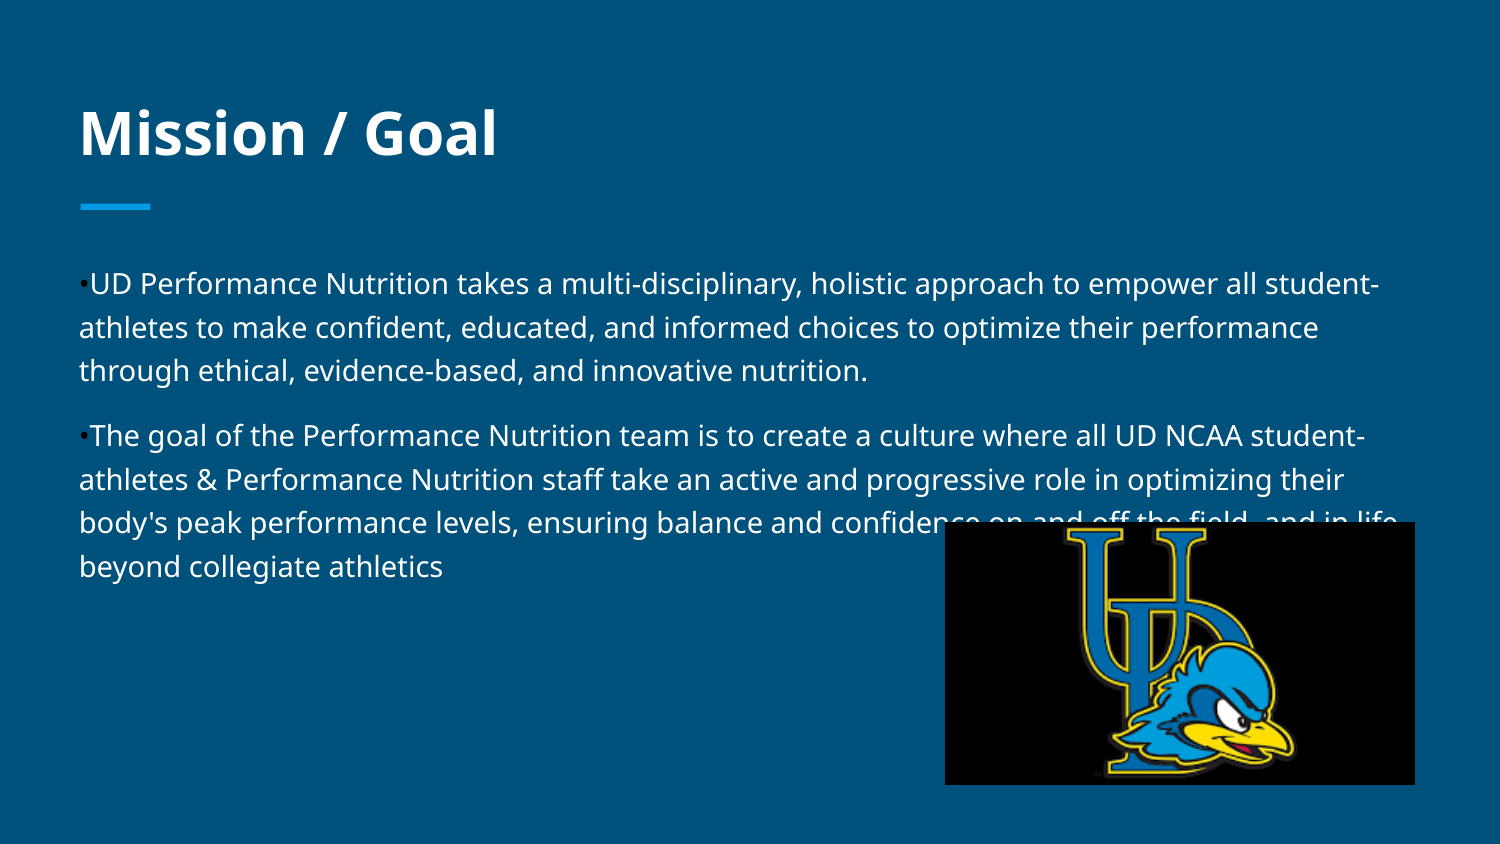

# Mission / Goal
•UD Performance Nutrition takes a multi-disciplinary, holistic approach to empower all student-athletes to make confident, educated, and informed choices to optimize their performance through ethical, evidence-based, and innovative nutrition.
•The goal of the Performance Nutrition team is to create a culture where all UD NCAA student-athletes & Performance Nutrition staff take an active and progressive role in optimizing their body's peak performance levels, ensuring balance and confidence on and off the field, and in life beyond collegiate athletics